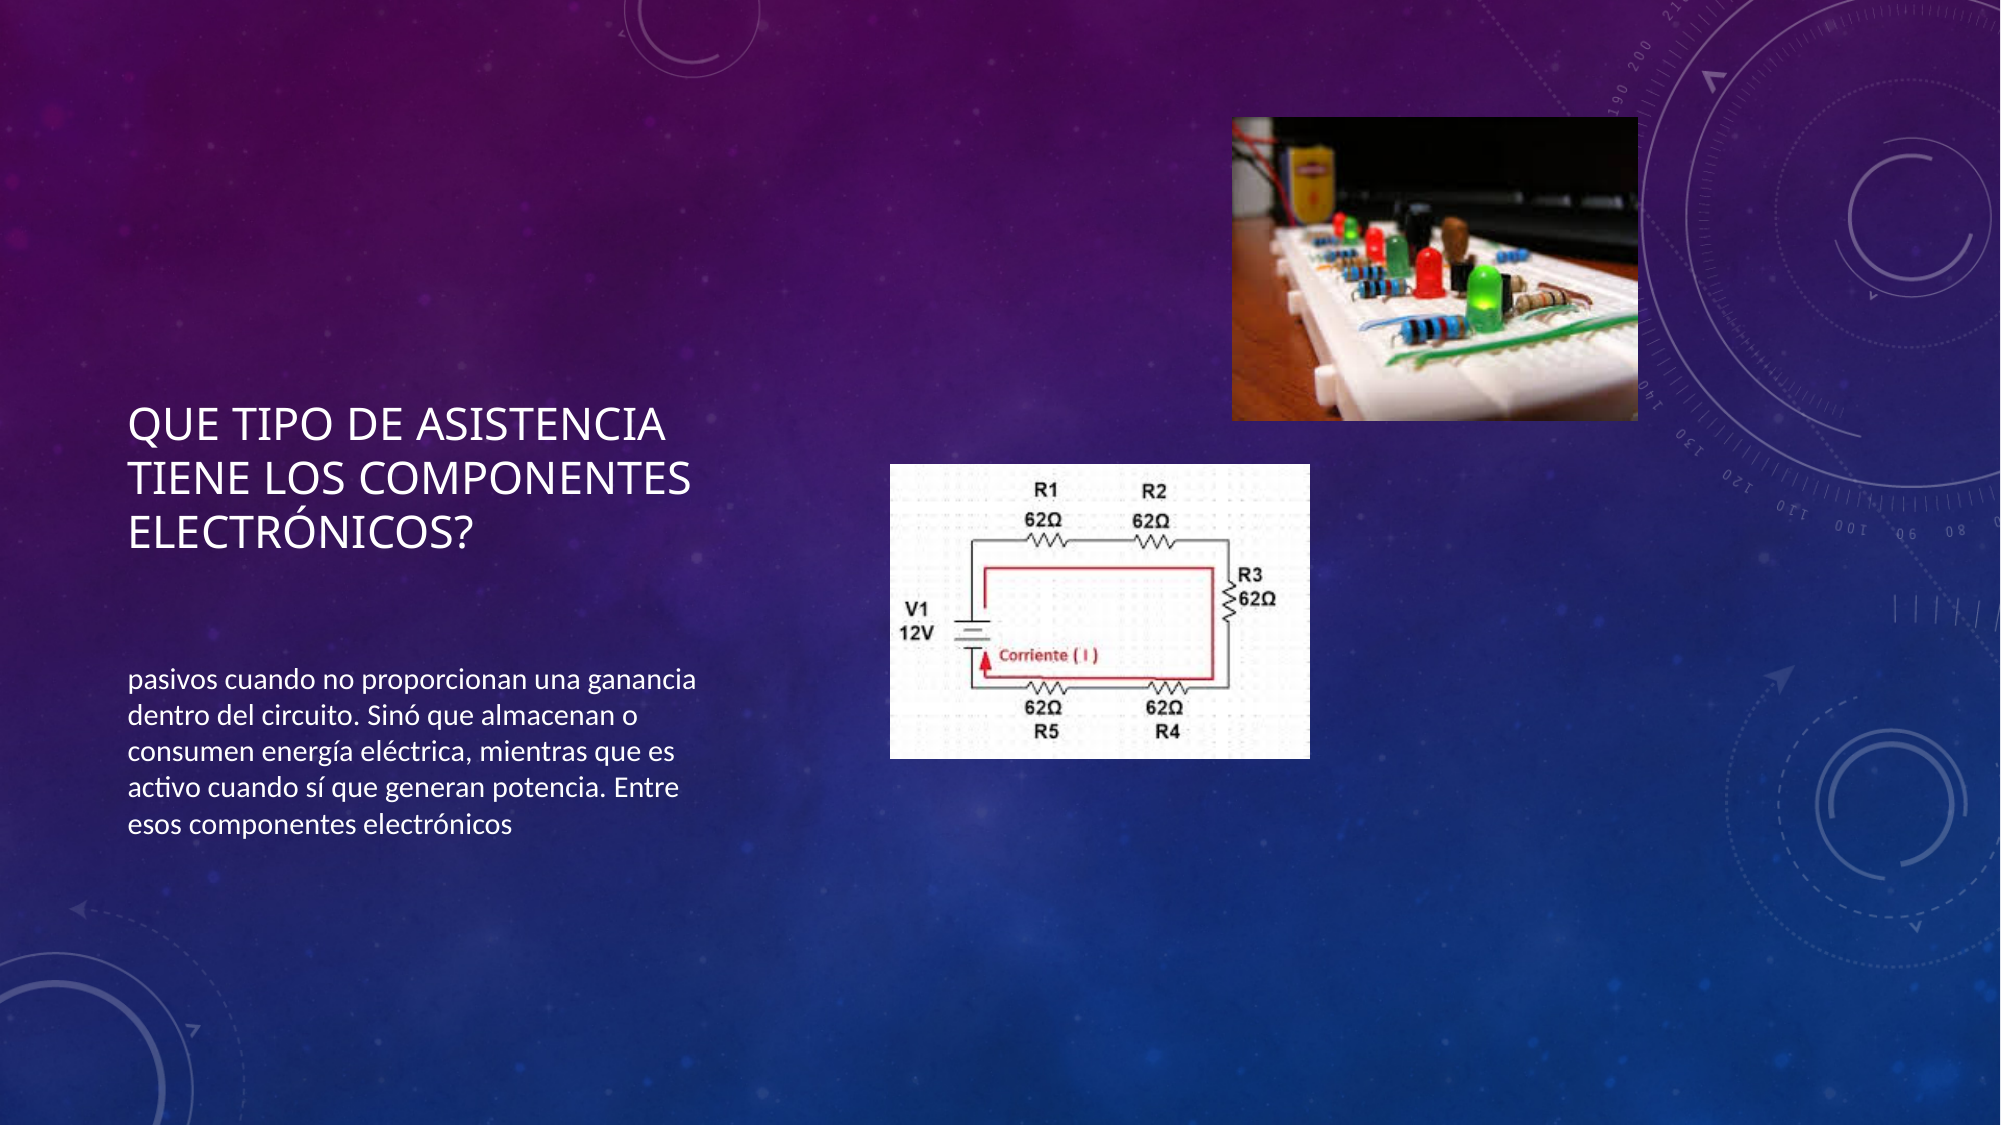

# Que tipo de asistencia tiene los componentes electrónicos?
pasivos cuando no proporcionan una ganancia dentro del circuito. Sinó que almacenan o consumen energía eléctrica, mientras que es activo cuando sí que generan potencia. Entre esos componentes electrónicos